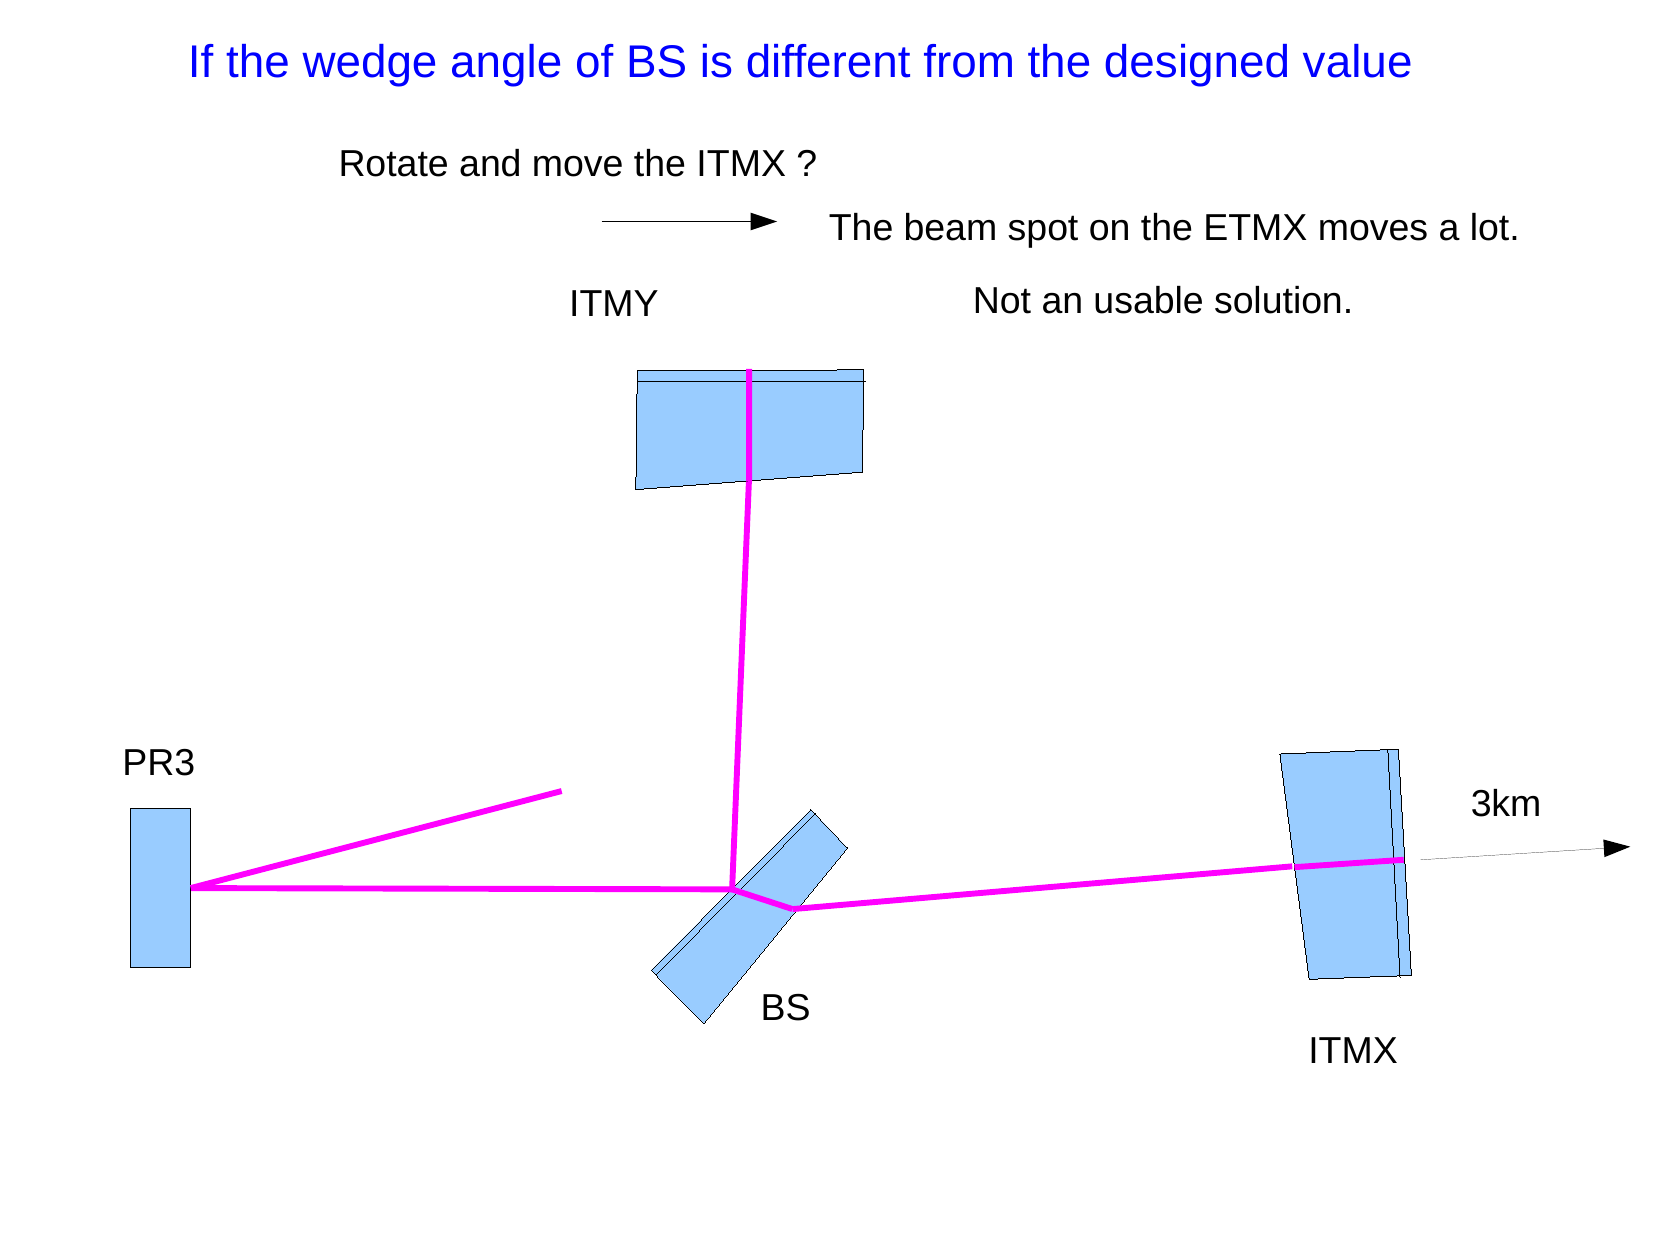

If the wedge angle of BS is different from the designed value
Rotate and move the ITMX ?
The beam spot on the ETMX moves a lot.
Not an usable solution.
ITMY
PR3
3km
BS
ITMX